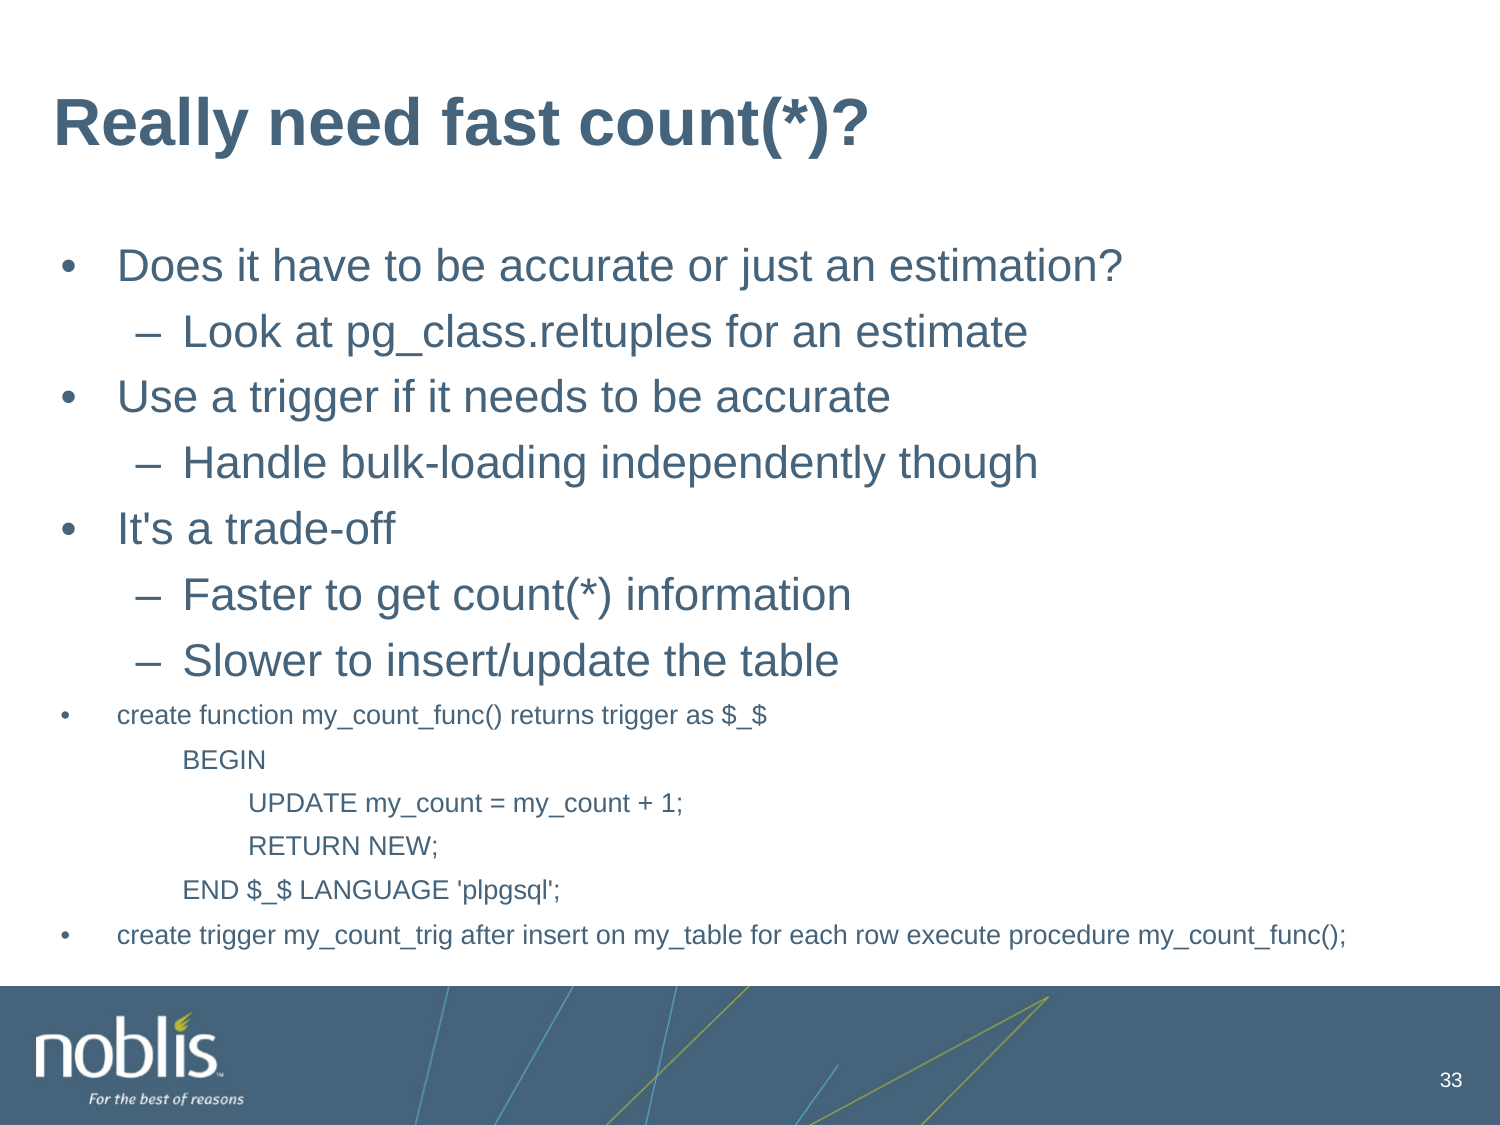

# Really need fast count(*)?
Does it have to be accurate or just an estimation?
Look at pg_class.reltuples for an estimate
Use a trigger if it needs to be accurate
Handle bulk-loading independently though
It's a trade-off
Faster to get count(*) information
Slower to insert/update the table
create function my_count_func() returns trigger as $_$
BEGIN
UPDATE my_count = my_count + 1;
RETURN NEW;
END $_$ LANGUAGE 'plpgsql';
create trigger my_count_trig after insert on my_table for each row execute procedure my_count_func();